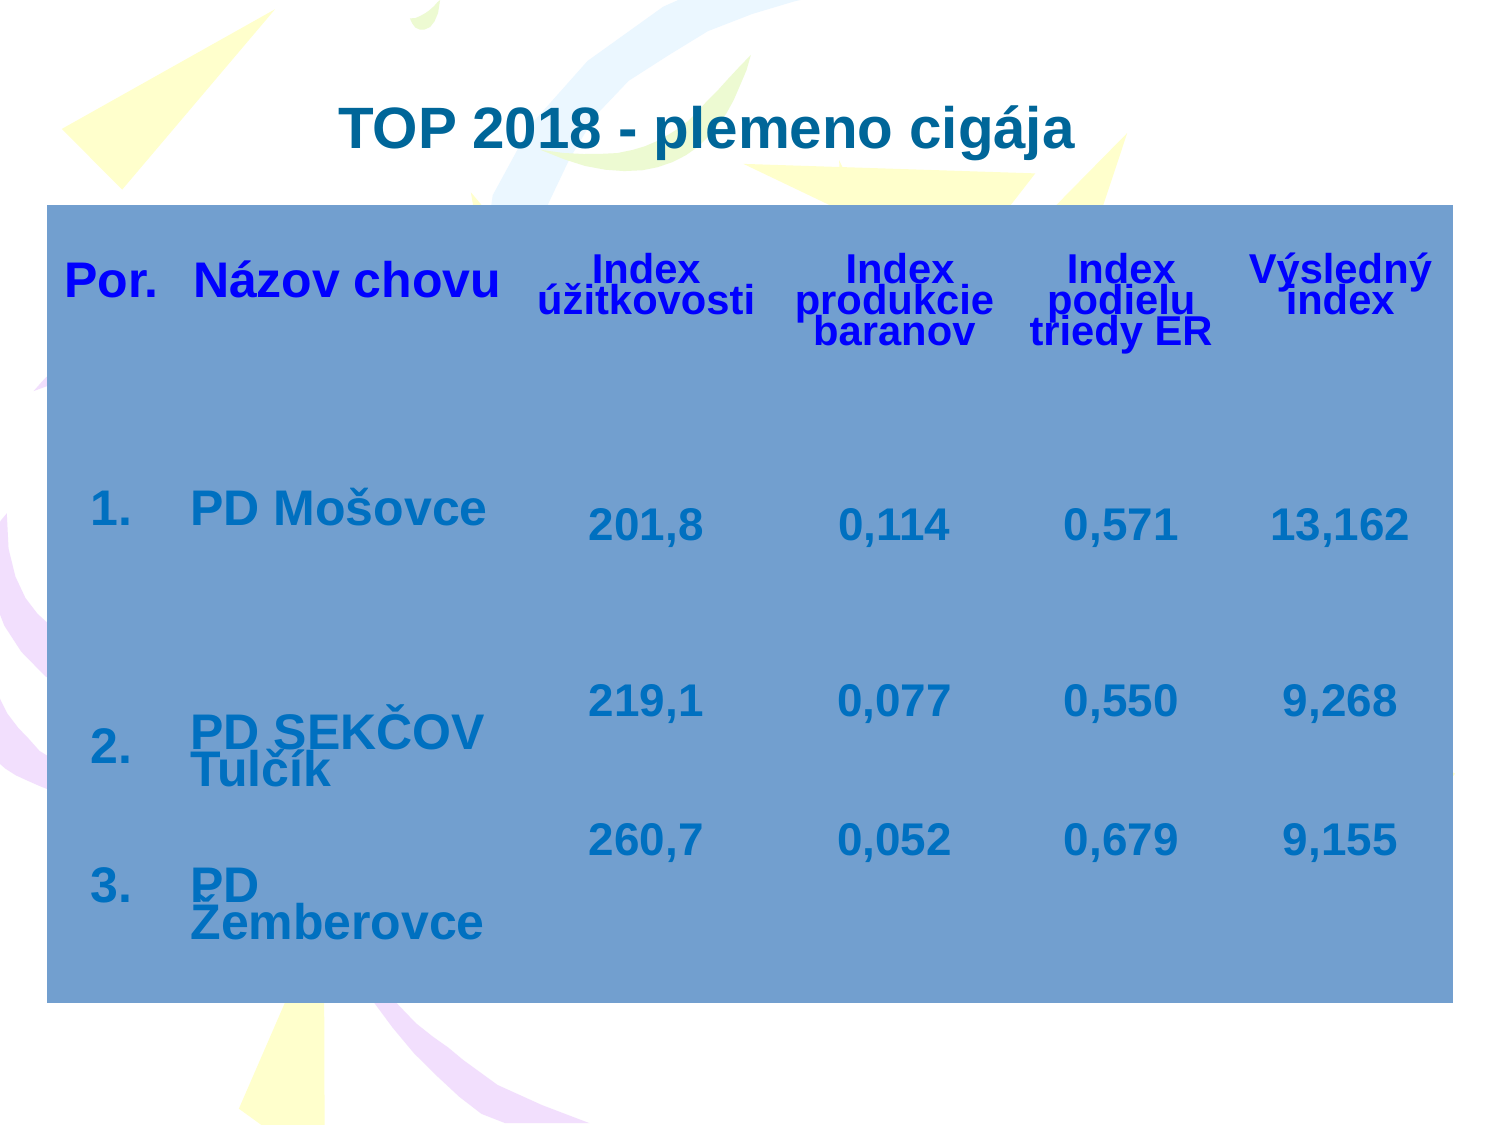

TOP 2018 - plemeno cigája
| Por. | Názov chovu | Index úžitkovosti | Index produkcie baranov | Index podielu triedy ER | Výsledný index |
| --- | --- | --- | --- | --- | --- |
| 1. | PD Mošovce | 201,8 | 0,114 | 0,571 | 13,162 |
| 2. | PD SEKČOV Tulčík | 219,1 | 0,077 | 0,550 | 9,268 |
| 3. | PD Žemberovce | 260,7 | 0,052 | 0,679 | 9,155 |